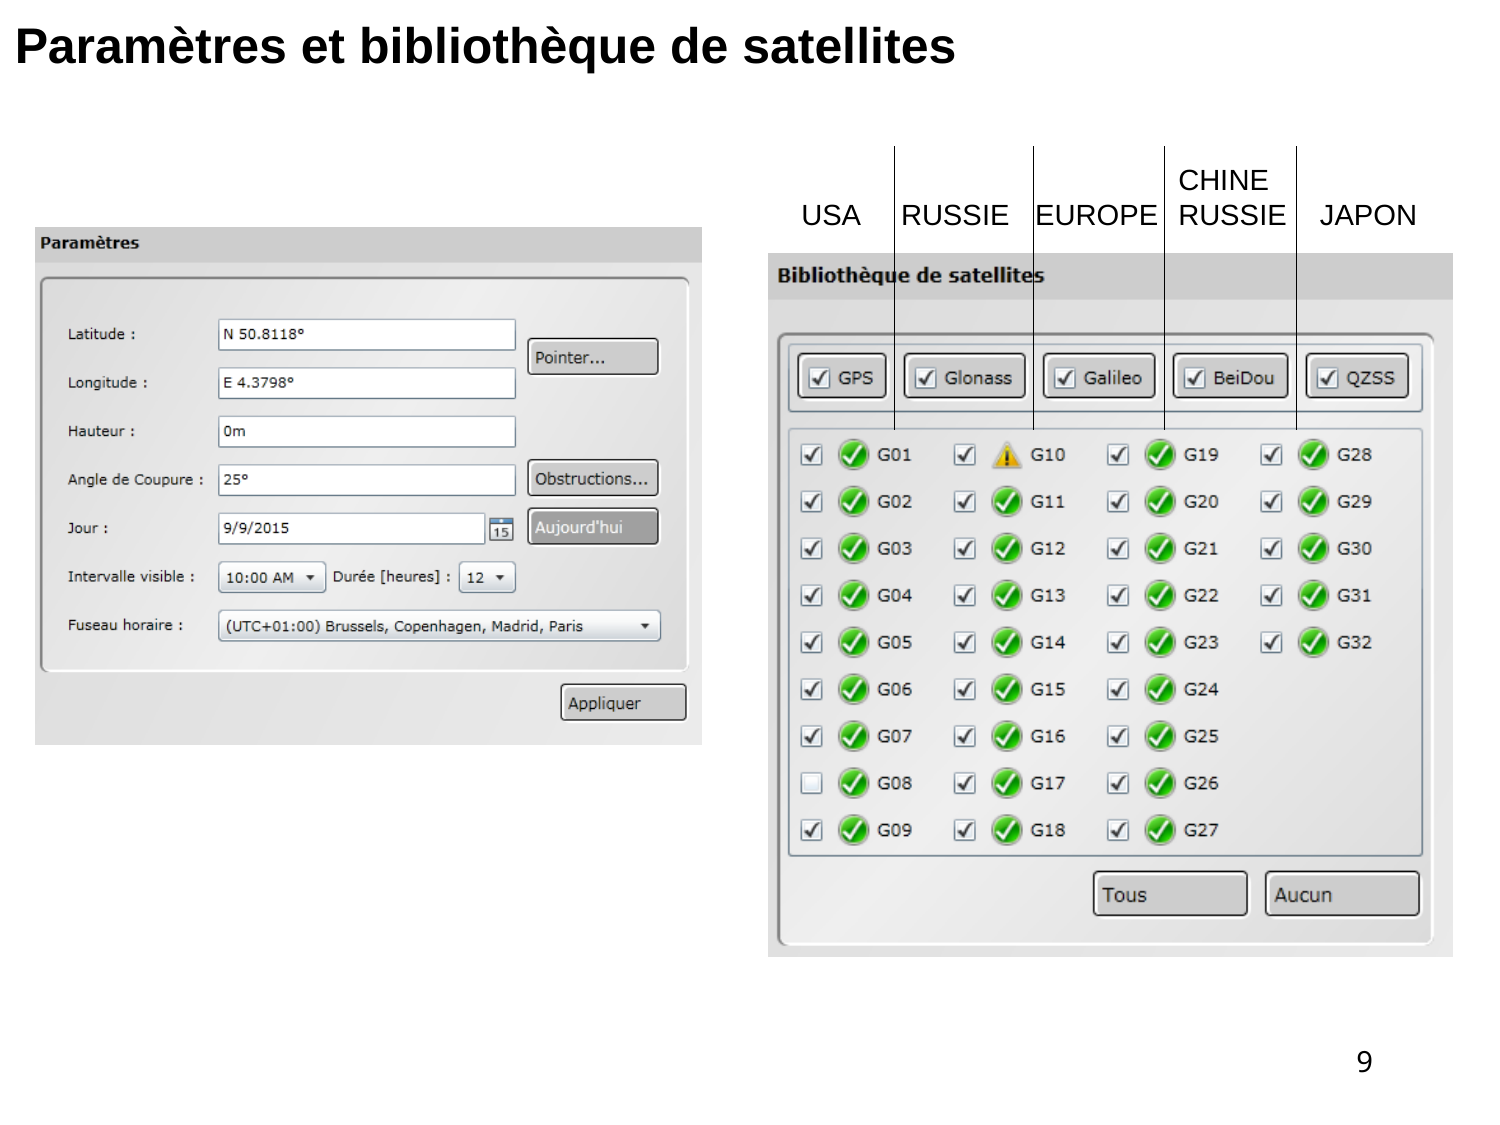

Paramètres et bibliothèque de satellites
CHINE
RUSSIE
USA
RUSSIE
EUROPE
JAPON
9
8